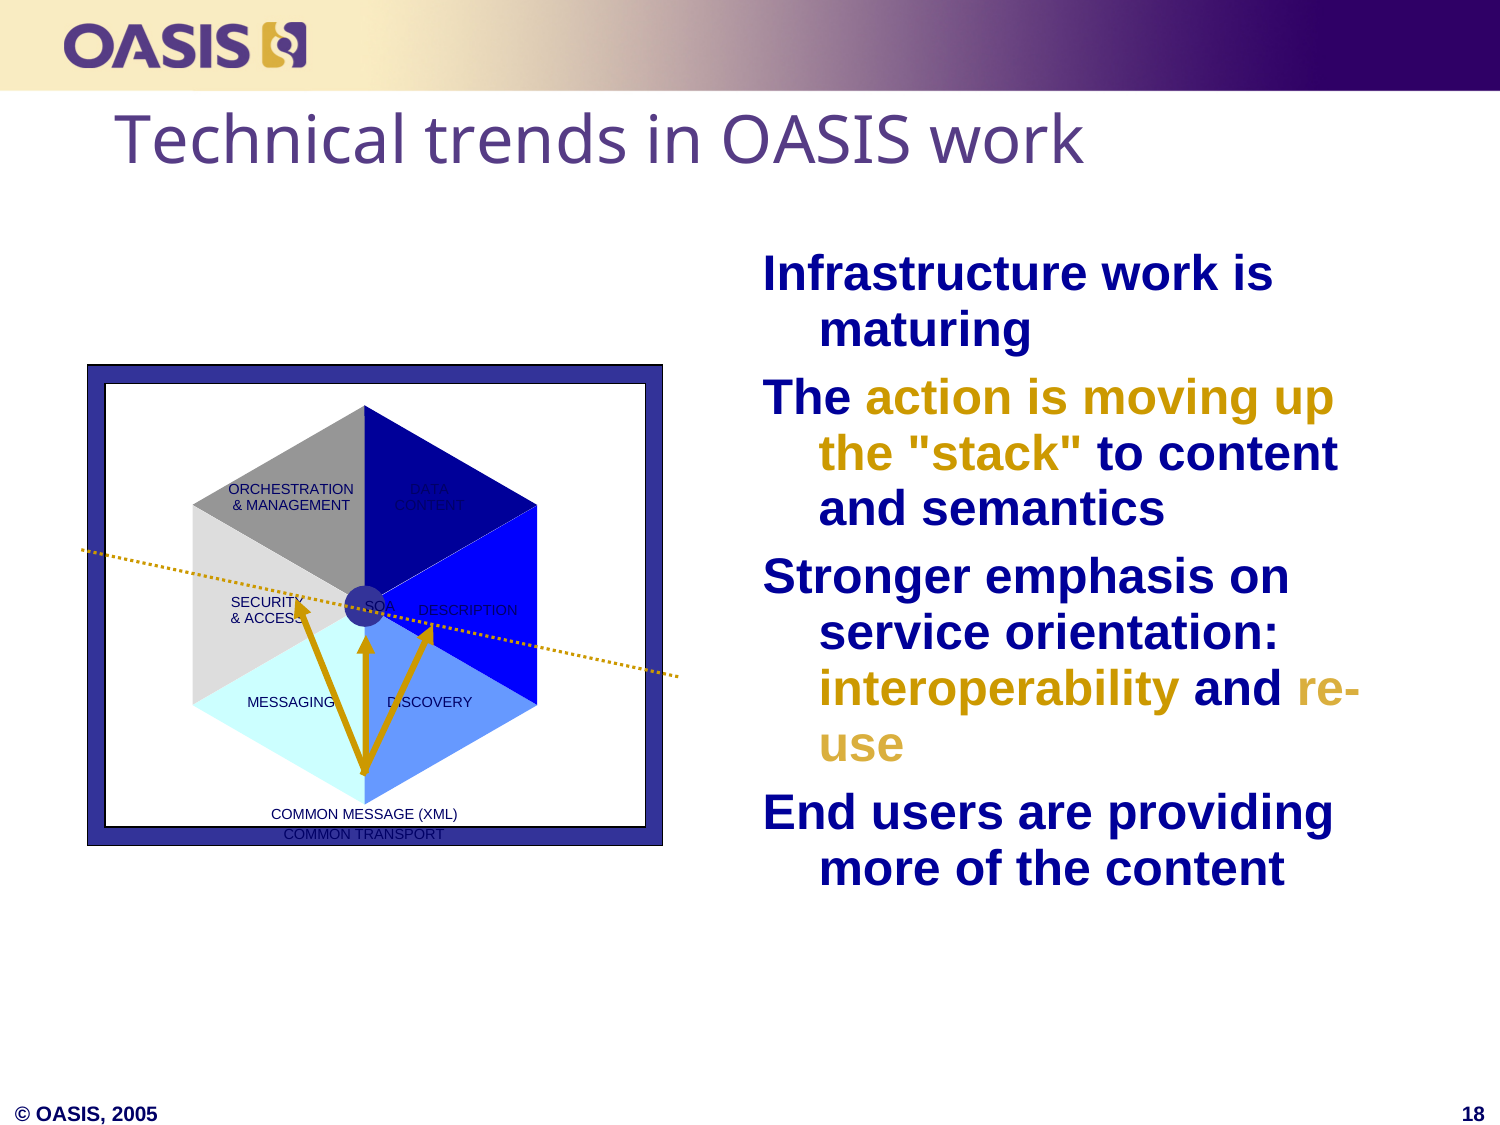

# Technical trends in OASIS work
Infrastructure work is maturing
The action is moving up the "stack" to content and semantics
Stronger emphasis on service orientation: interoperability and re-use
End users are providing more of the content
ORCHESTRATION
& MANAGEMENT
DATA
CONTENT
SOA
SECURITY
& ACCESS
DESCRIPTION
MESSAGING
DISCOVERY
COMMON MESSAGE (XML)
COMMON TRANSPORT
© OASIS, 2005
18